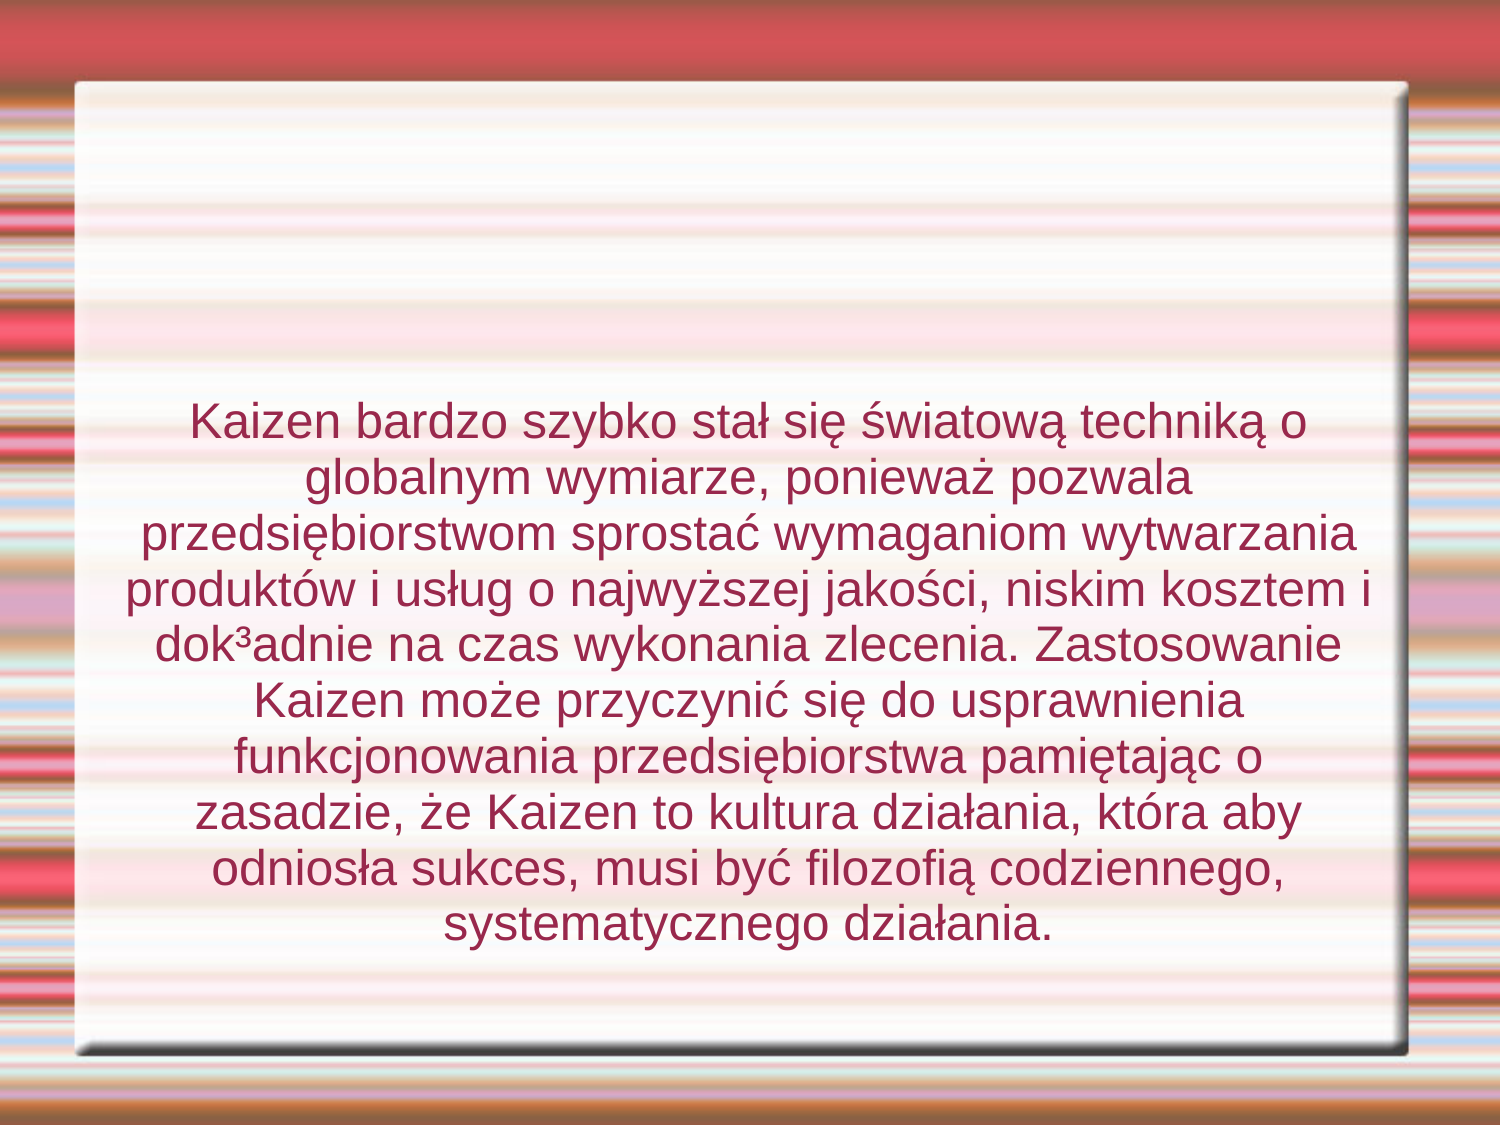

# Kaizen bardzo szybko stał się światową techniką o globalnym wymiarze, ponieważ pozwala przedsiębiorstwom sprostać wymaganiom wytwarzania produktów i usług o najwyższej jakości, niskim kosztem i dok³adnie na czas wykonania zlecenia. Zastosowanie Kaizen może przyczynić się do usprawnienia funkcjonowania przedsiębiorstwa pamiętając o zasadzie, że Kaizen to kultura działania, która aby odniosła sukces, musi być filozofią codziennego, systematycznego działania.